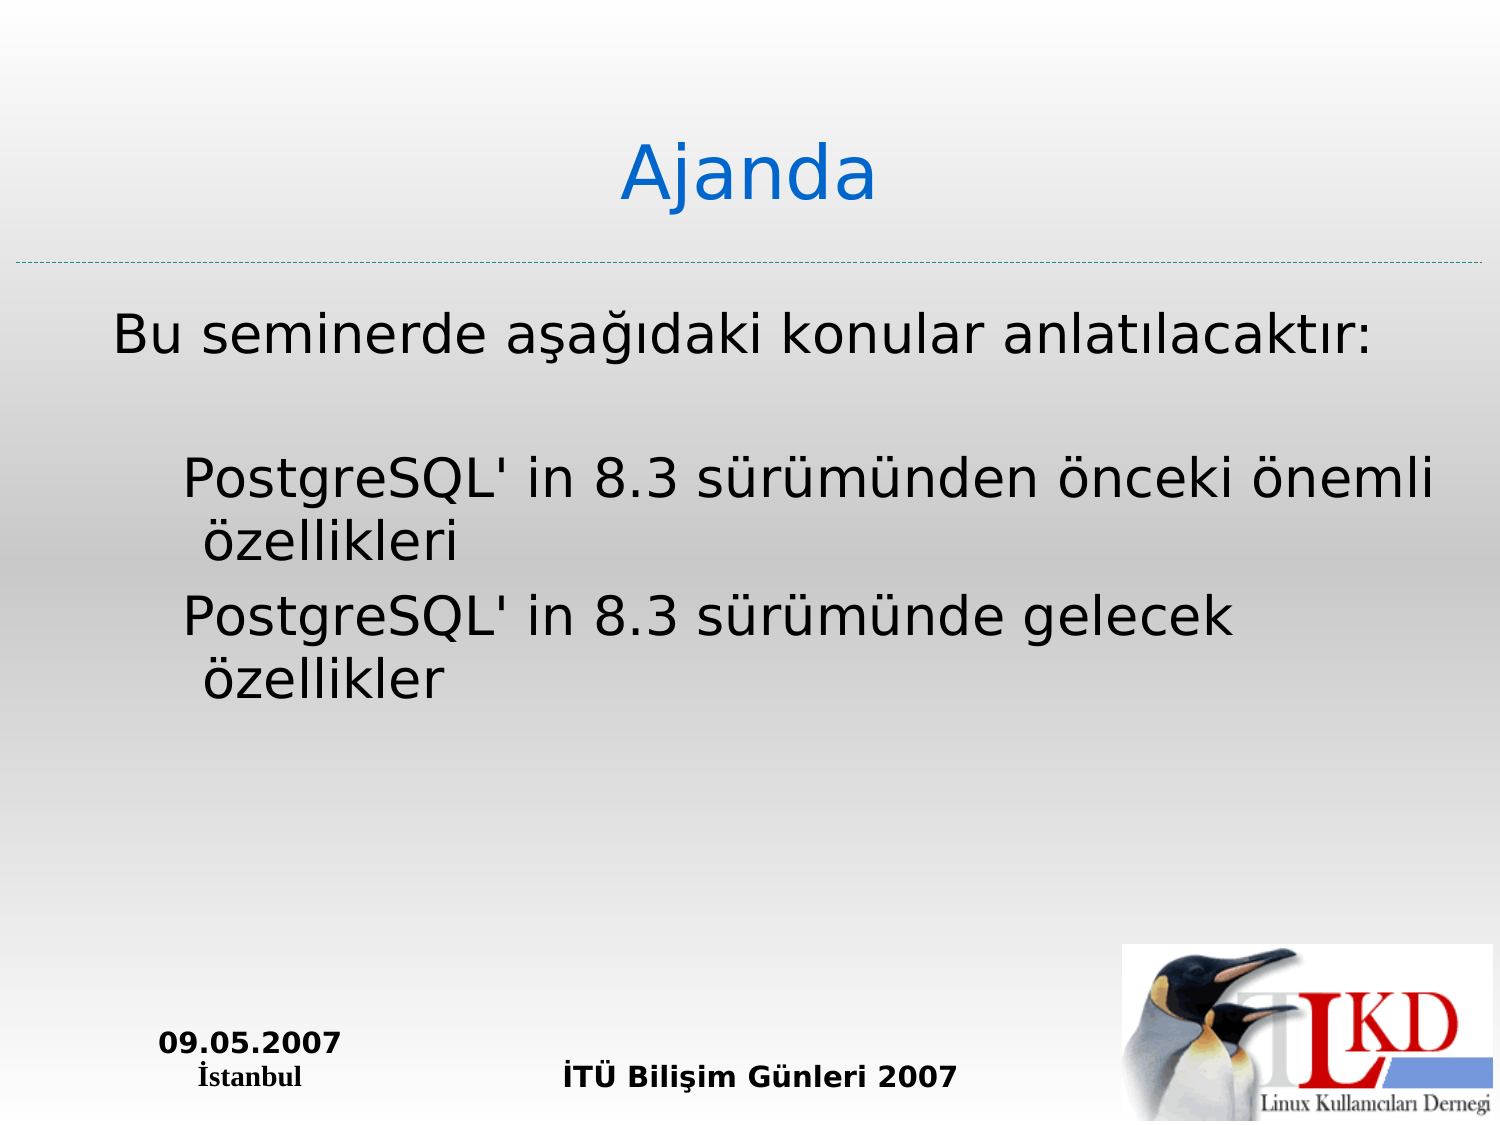

# Ajanda
Bu seminerde aşağıdaki konular anlatılacaktır:
 PostgreSQL' in 8.3 sürümünden önceki önemli özellikleri
 PostgreSQL' in 8.3 sürümünde gelecek özellikler